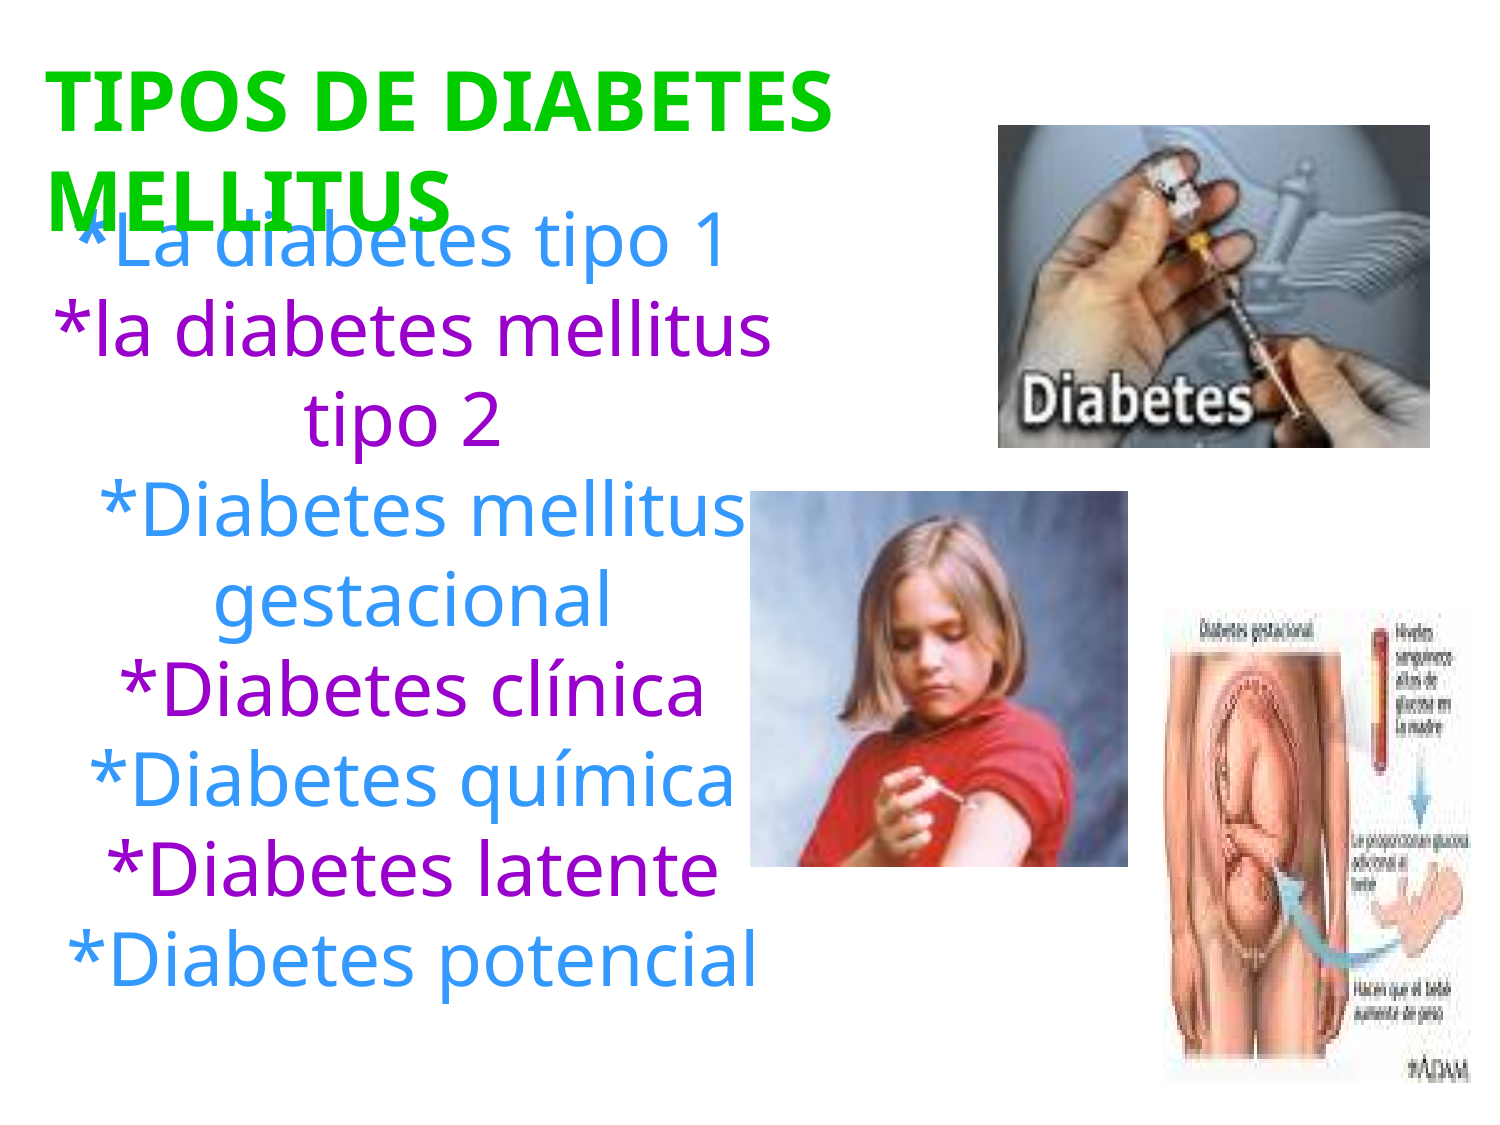

TIPOS DE DIABETES MELLITUS
# *La diabetes tipo 1 *la diabetes mellitus tipo 2 *Diabetes mellitus gestacional *Diabetes clínica *Diabetes química *Diabetes latente *Diabetes potencial